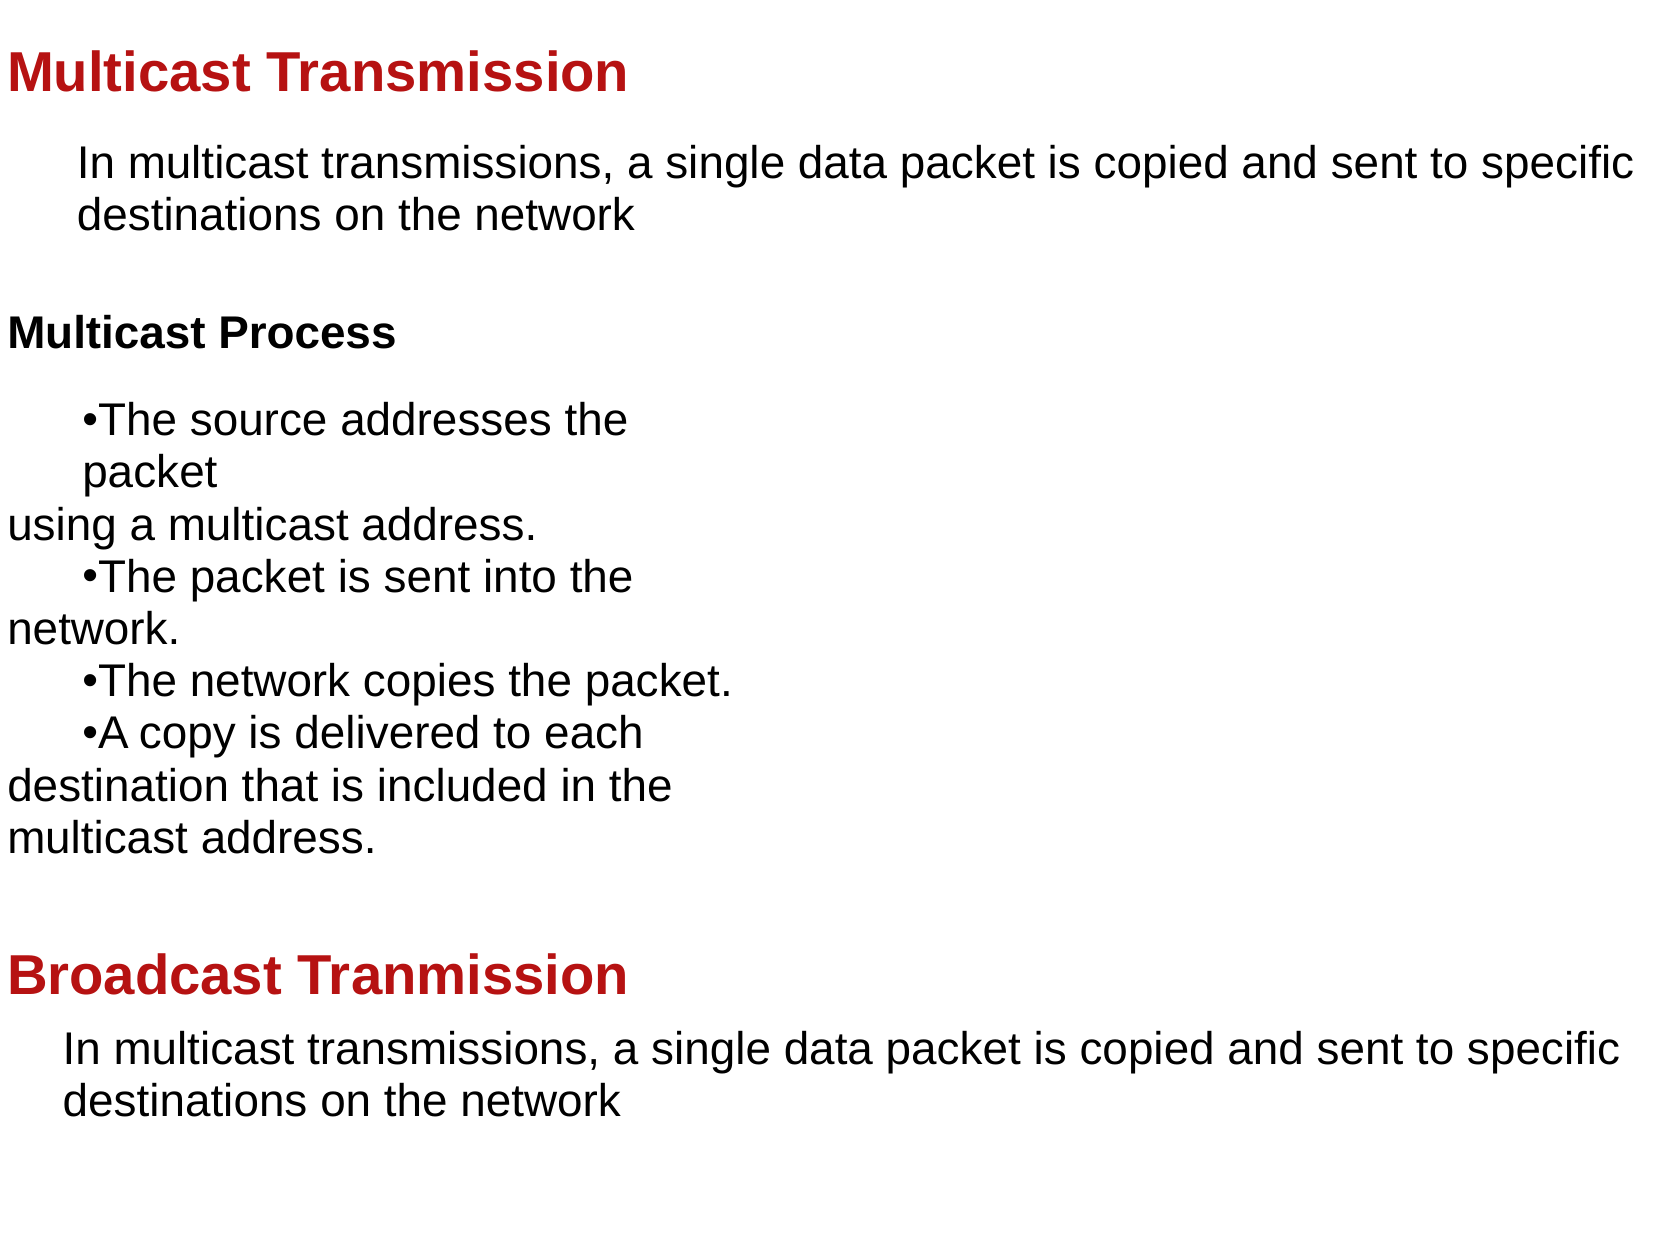

Multicast Transmission
In multicast transmissions, a single data packet is copied and sent to specific destinations on the network
Multicast Process
The source addresses the packet
using a multicast address.
The packet is sent into the
network.
The network copies the packet.
A copy is delivered to each
destination that is included in the
multicast address.
Broadcast Tranmission
In multicast transmissions, a single data packet is copied and sent to specific destinations on the network